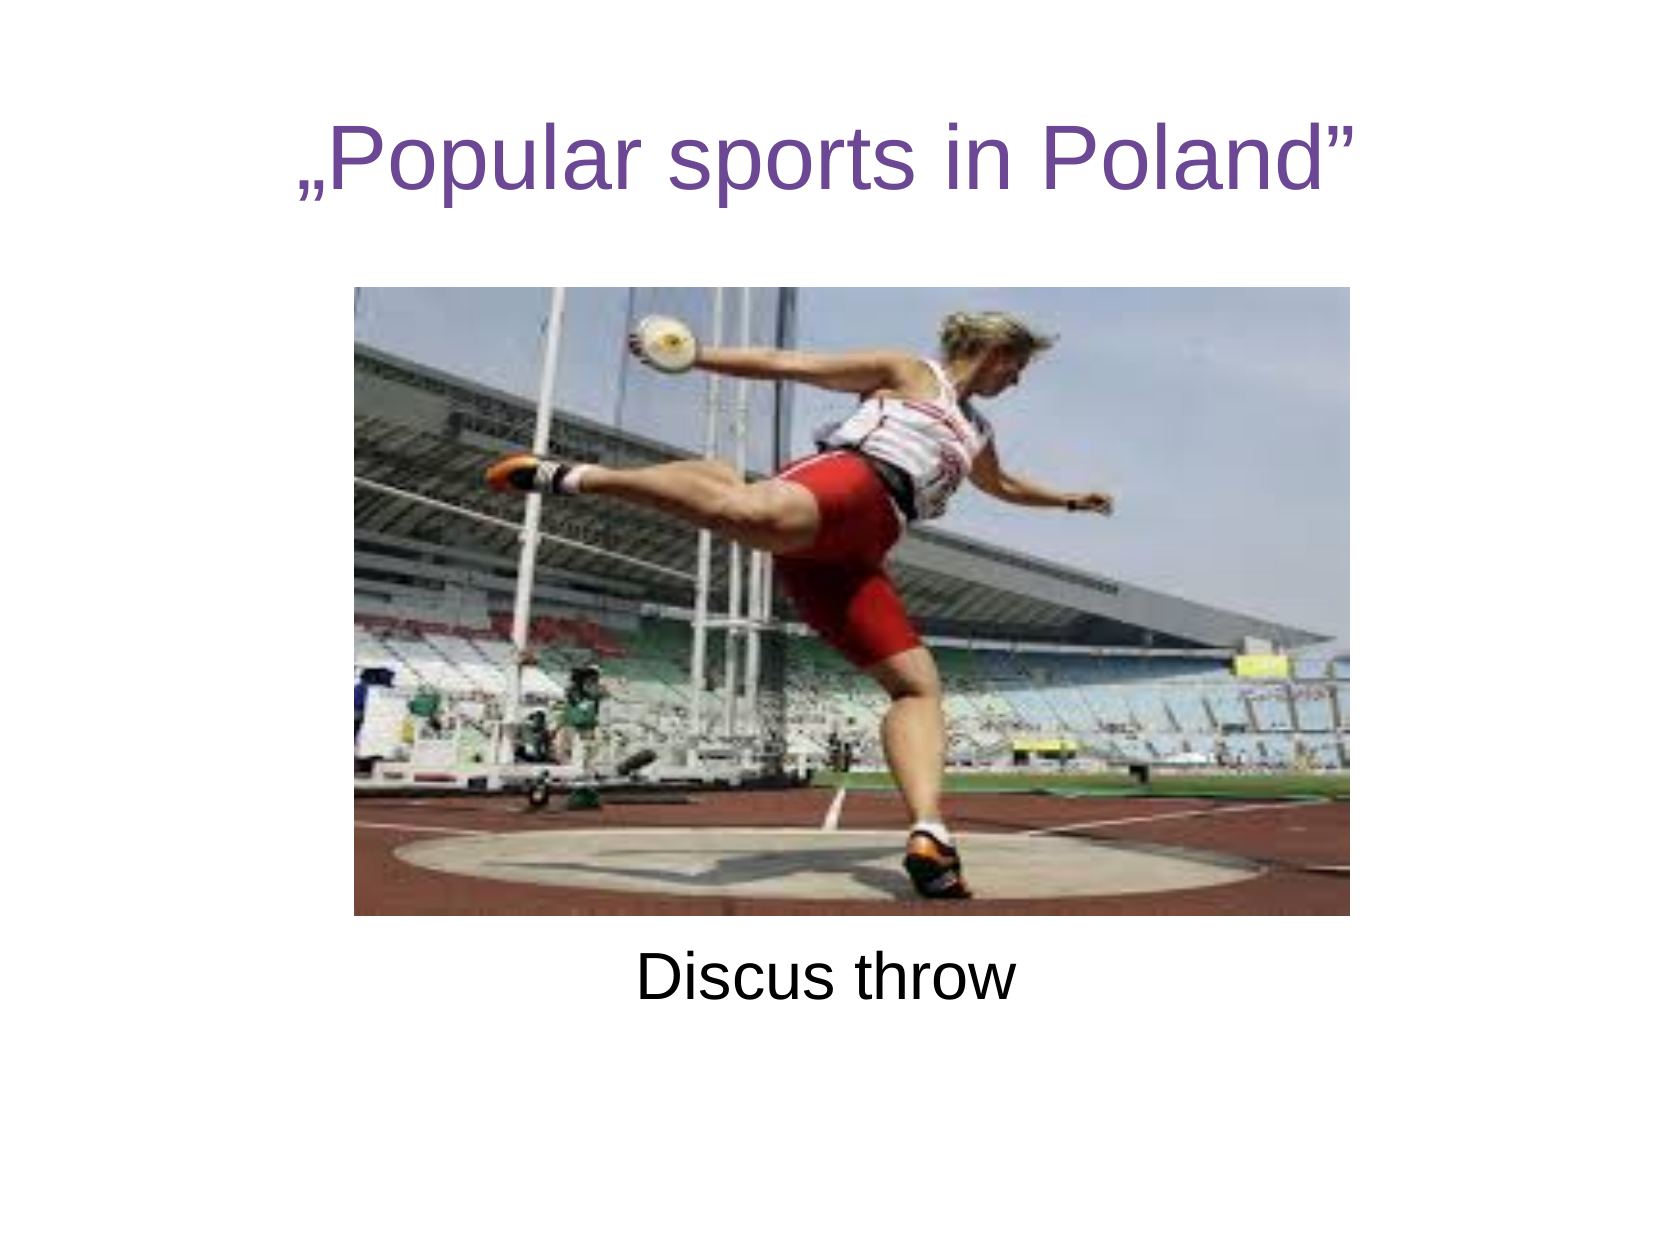

# „Popular sports in Poland”
Discus throw